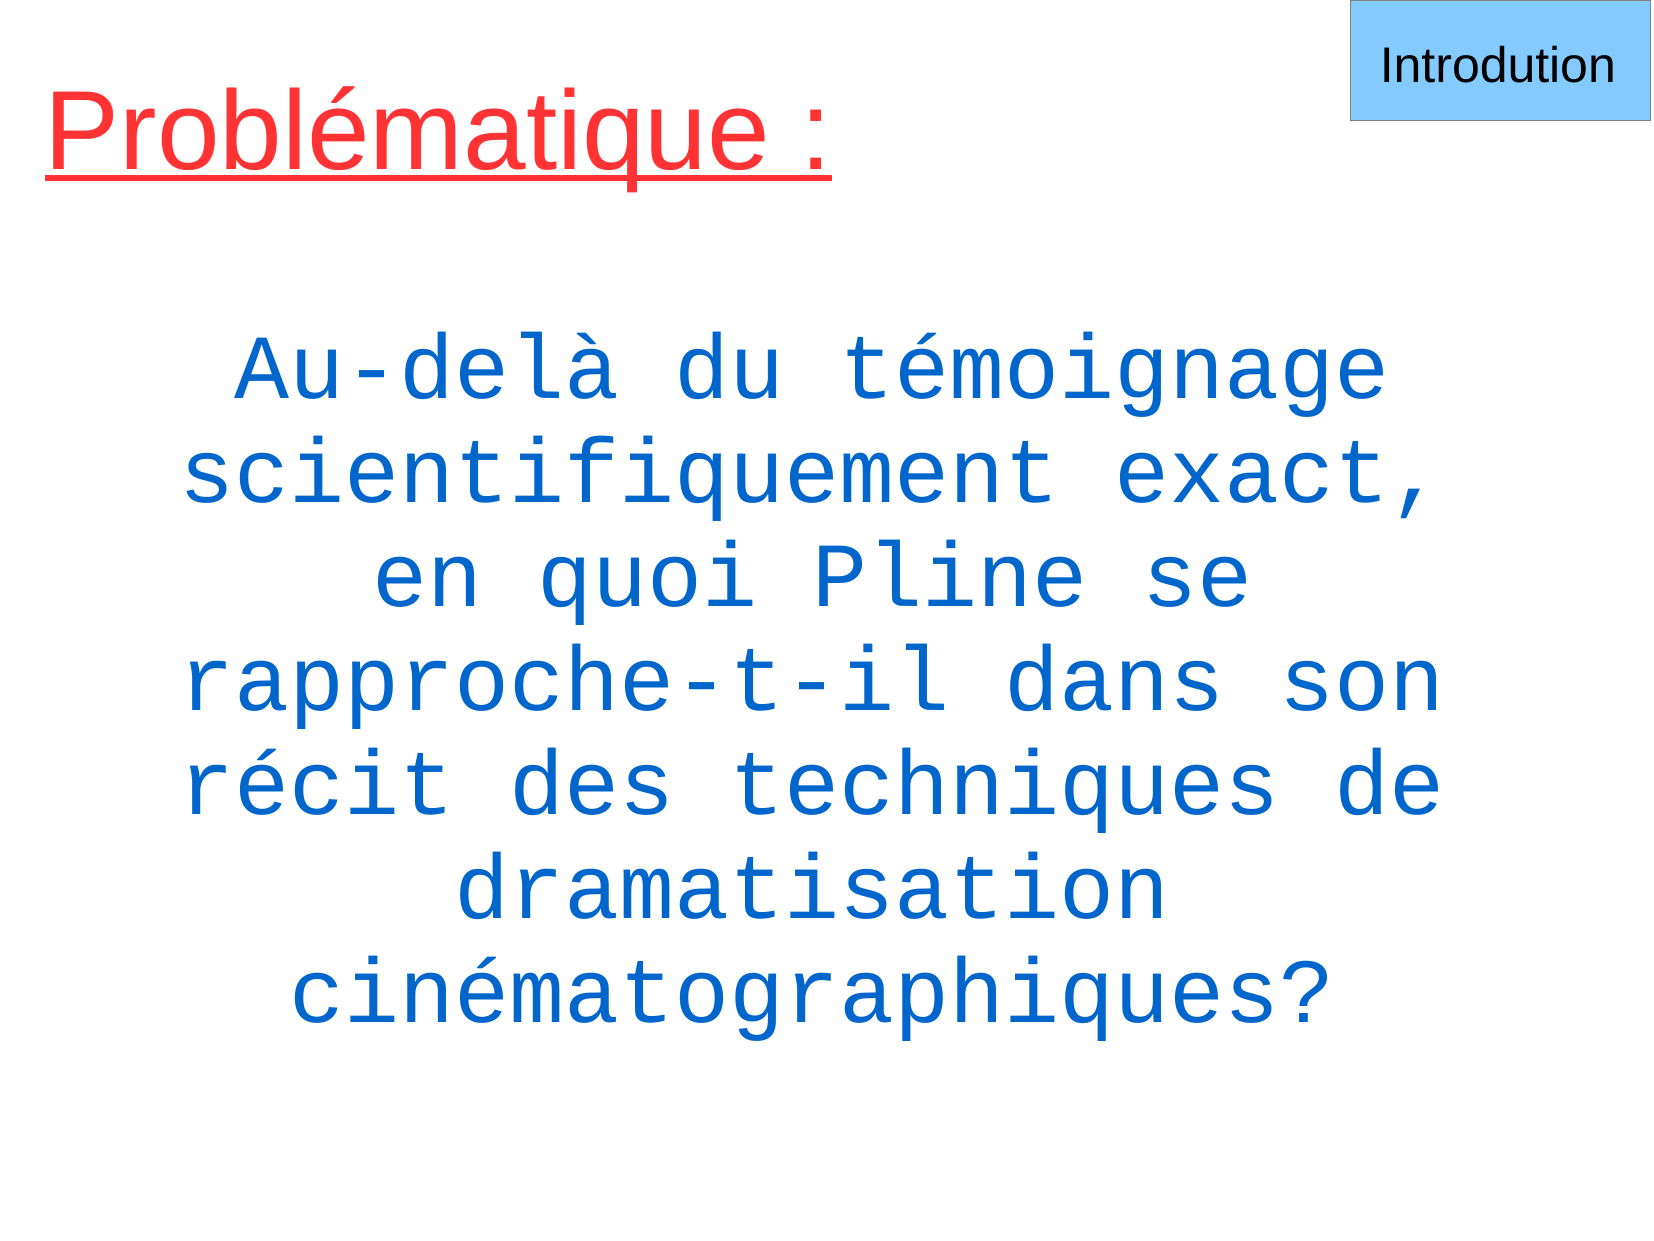

Introdution
Problématique :
Au-delà du témoignage scientifiquement exact, en quoi Pline se rapproche-t-il dans son récit des techniques de dramatisation cinématographiques?